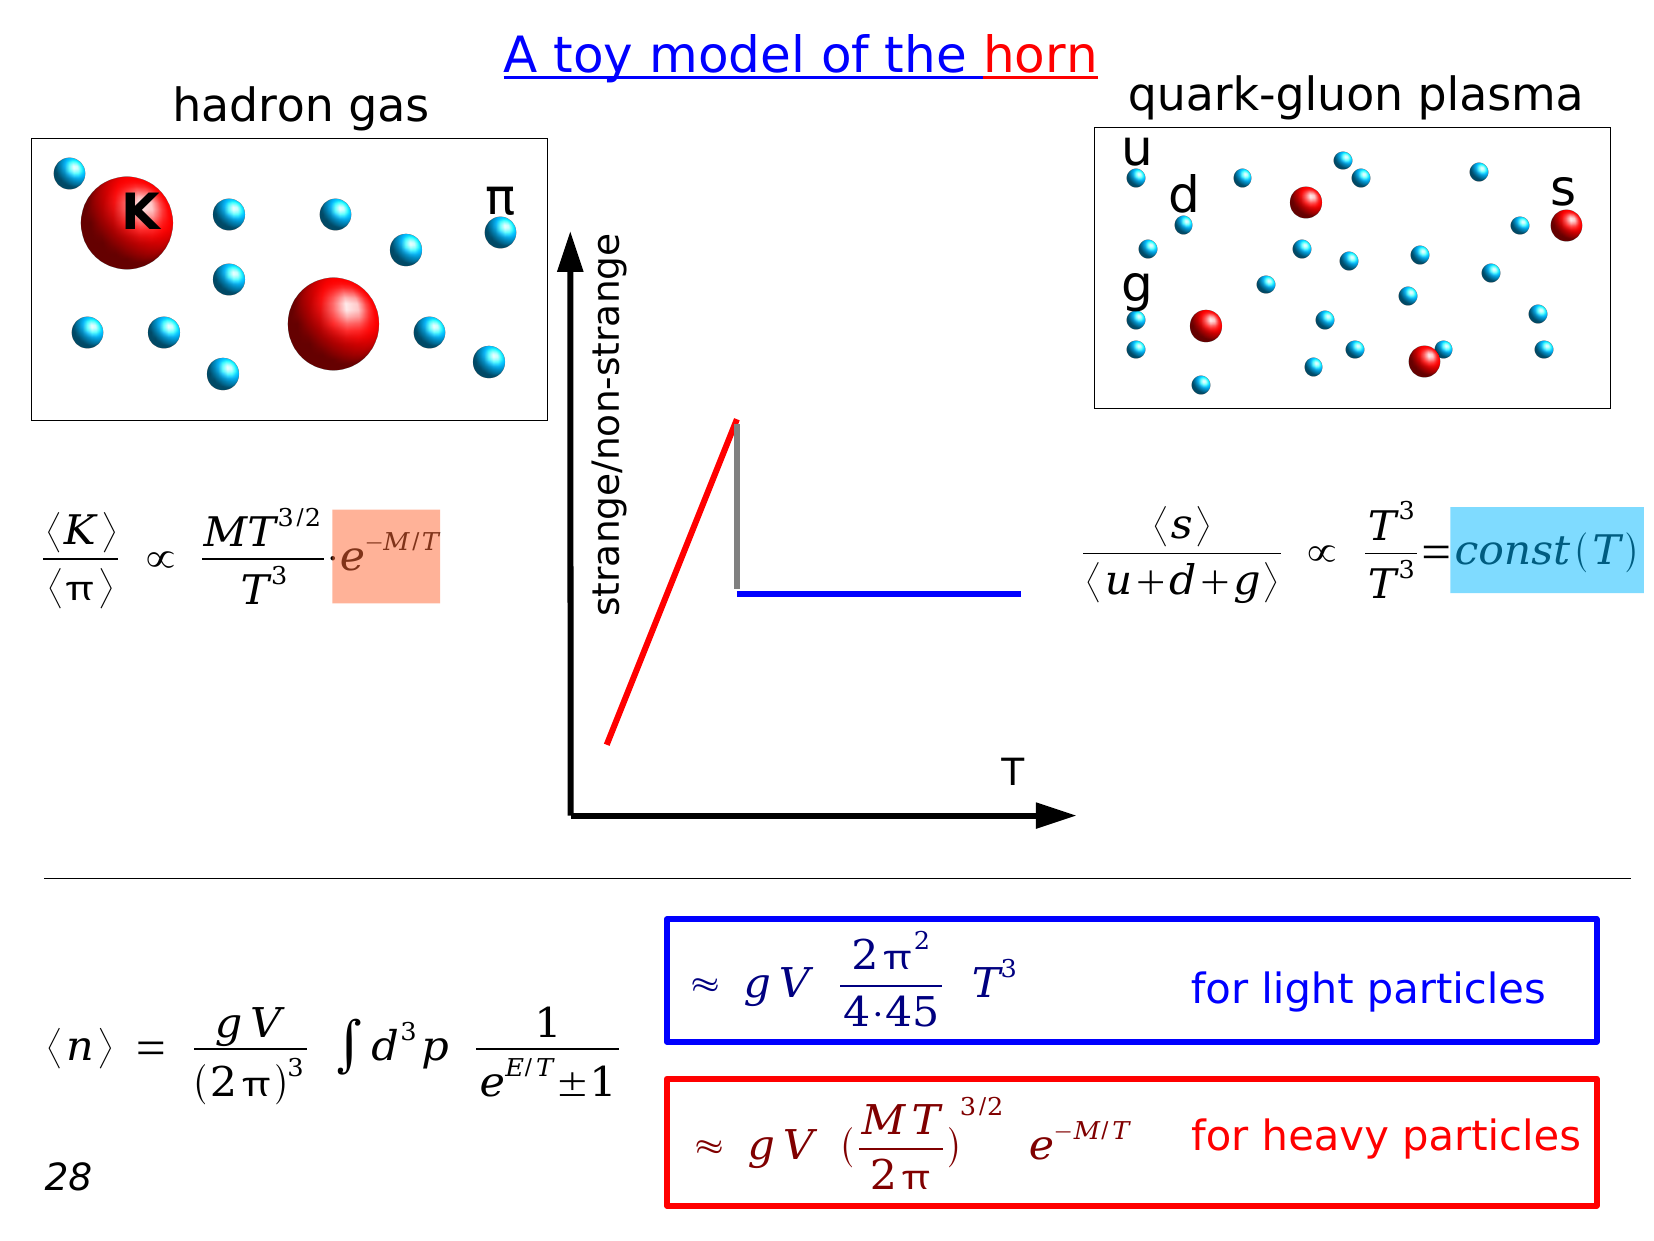

A toy model of the horn
quark-gluon plasma
hadron gas
u
s
d
π
K
g
strange/non-strange
T
for light particles
for heavy particles